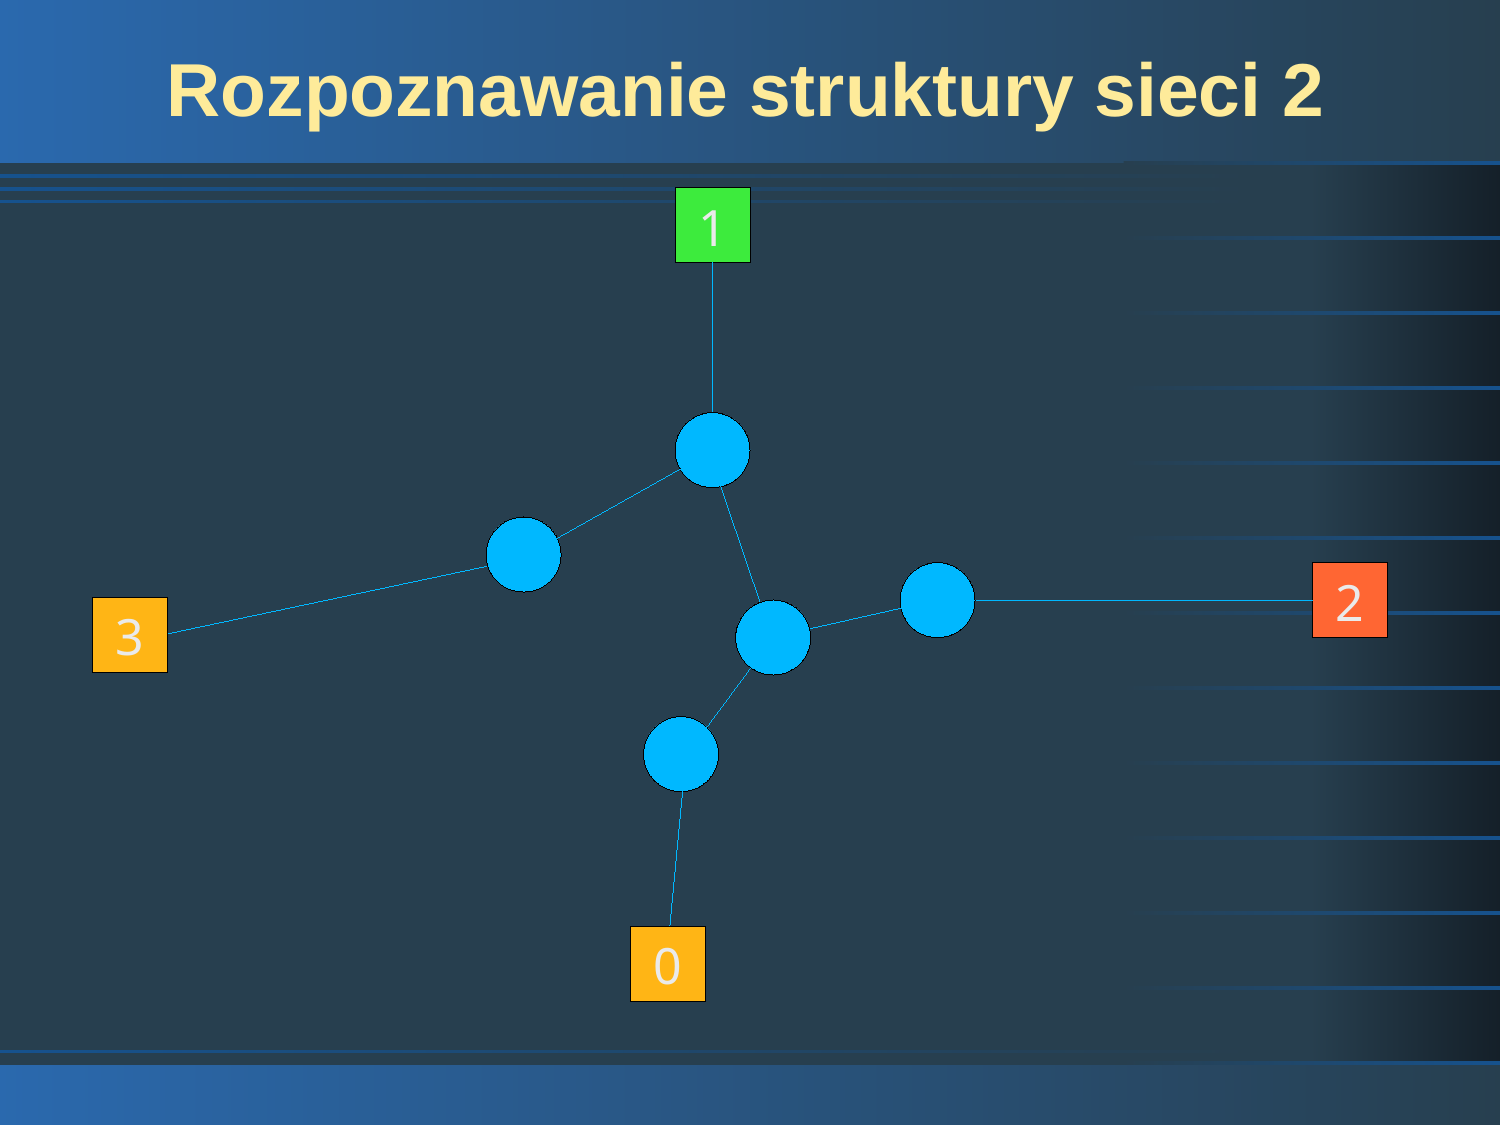

# Rozpoznawanie struktury sieci 2
1
2
3
0